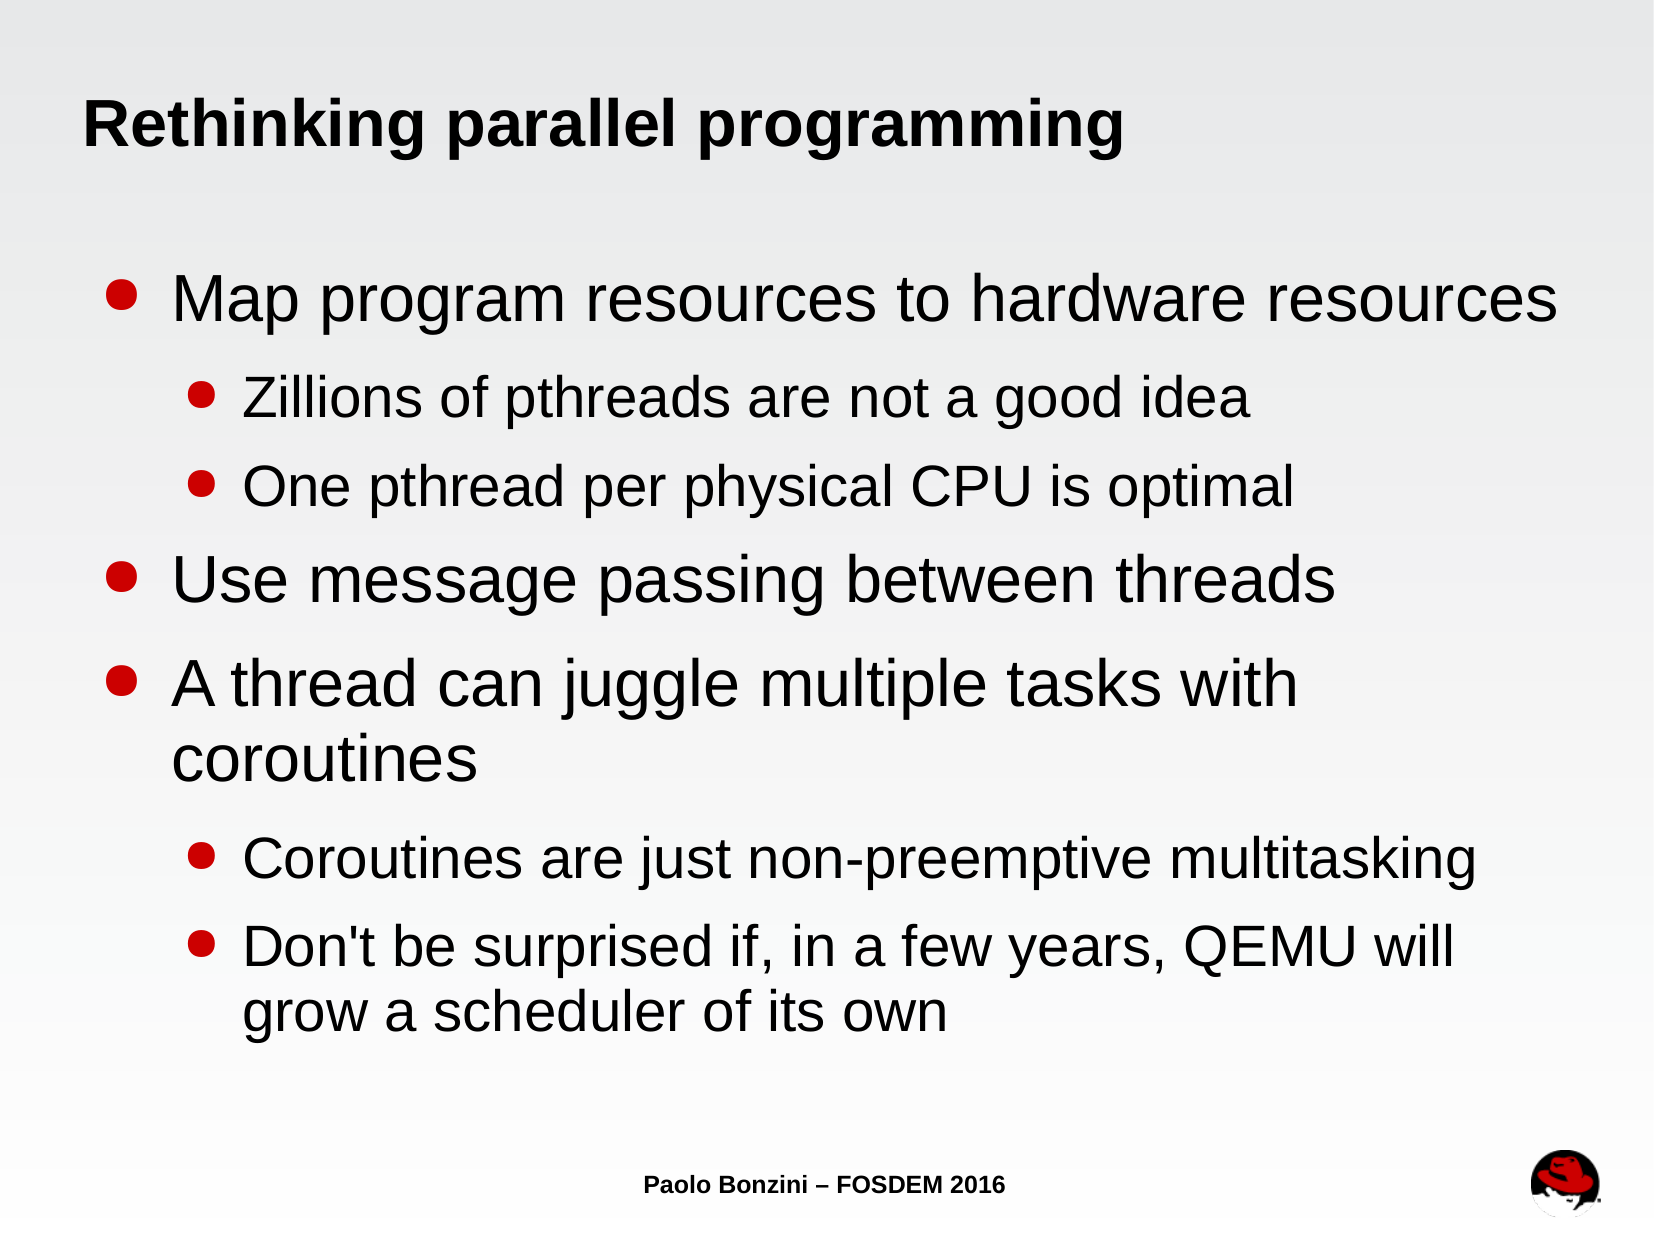

# Rethinking parallel programming
Map program resources to hardware resources
Zillions of pthreads are not a good idea
One pthread per physical CPU is optimal
Use message passing between threads
A thread can juggle multiple tasks with coroutines
Coroutines are just non-preemptive multitasking
Don't be surprised if, in a few years, QEMU will grow a scheduler of its own